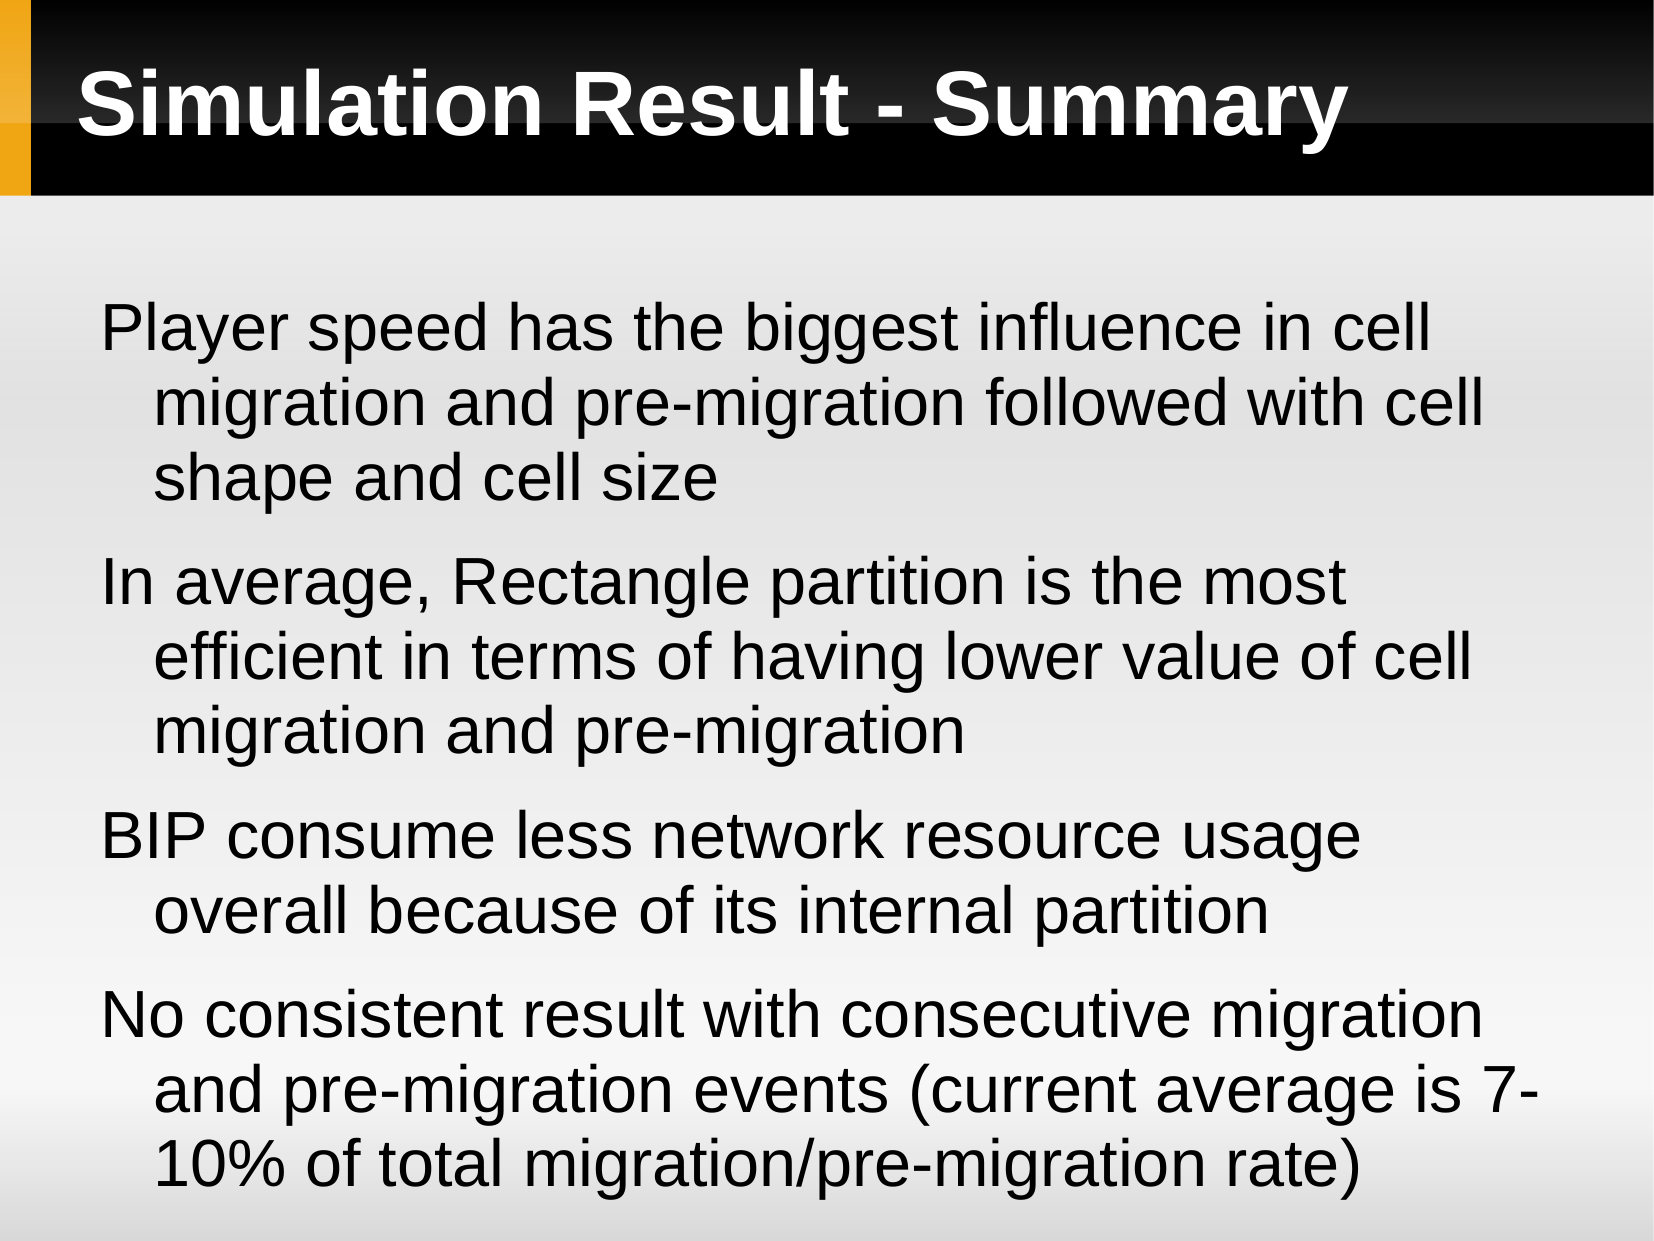

# Simulation Result - Summary
Player speed has the biggest influence in cell migration and pre-migration followed with cell shape and cell size
In average, Rectangle partition is the most efficient in terms of having lower value of cell migration and pre-migration
BIP consume less network resource usage overall because of its internal partition
No consistent result with consecutive migration and pre-migration events (current average is 7-10% of total migration/pre-migration rate)